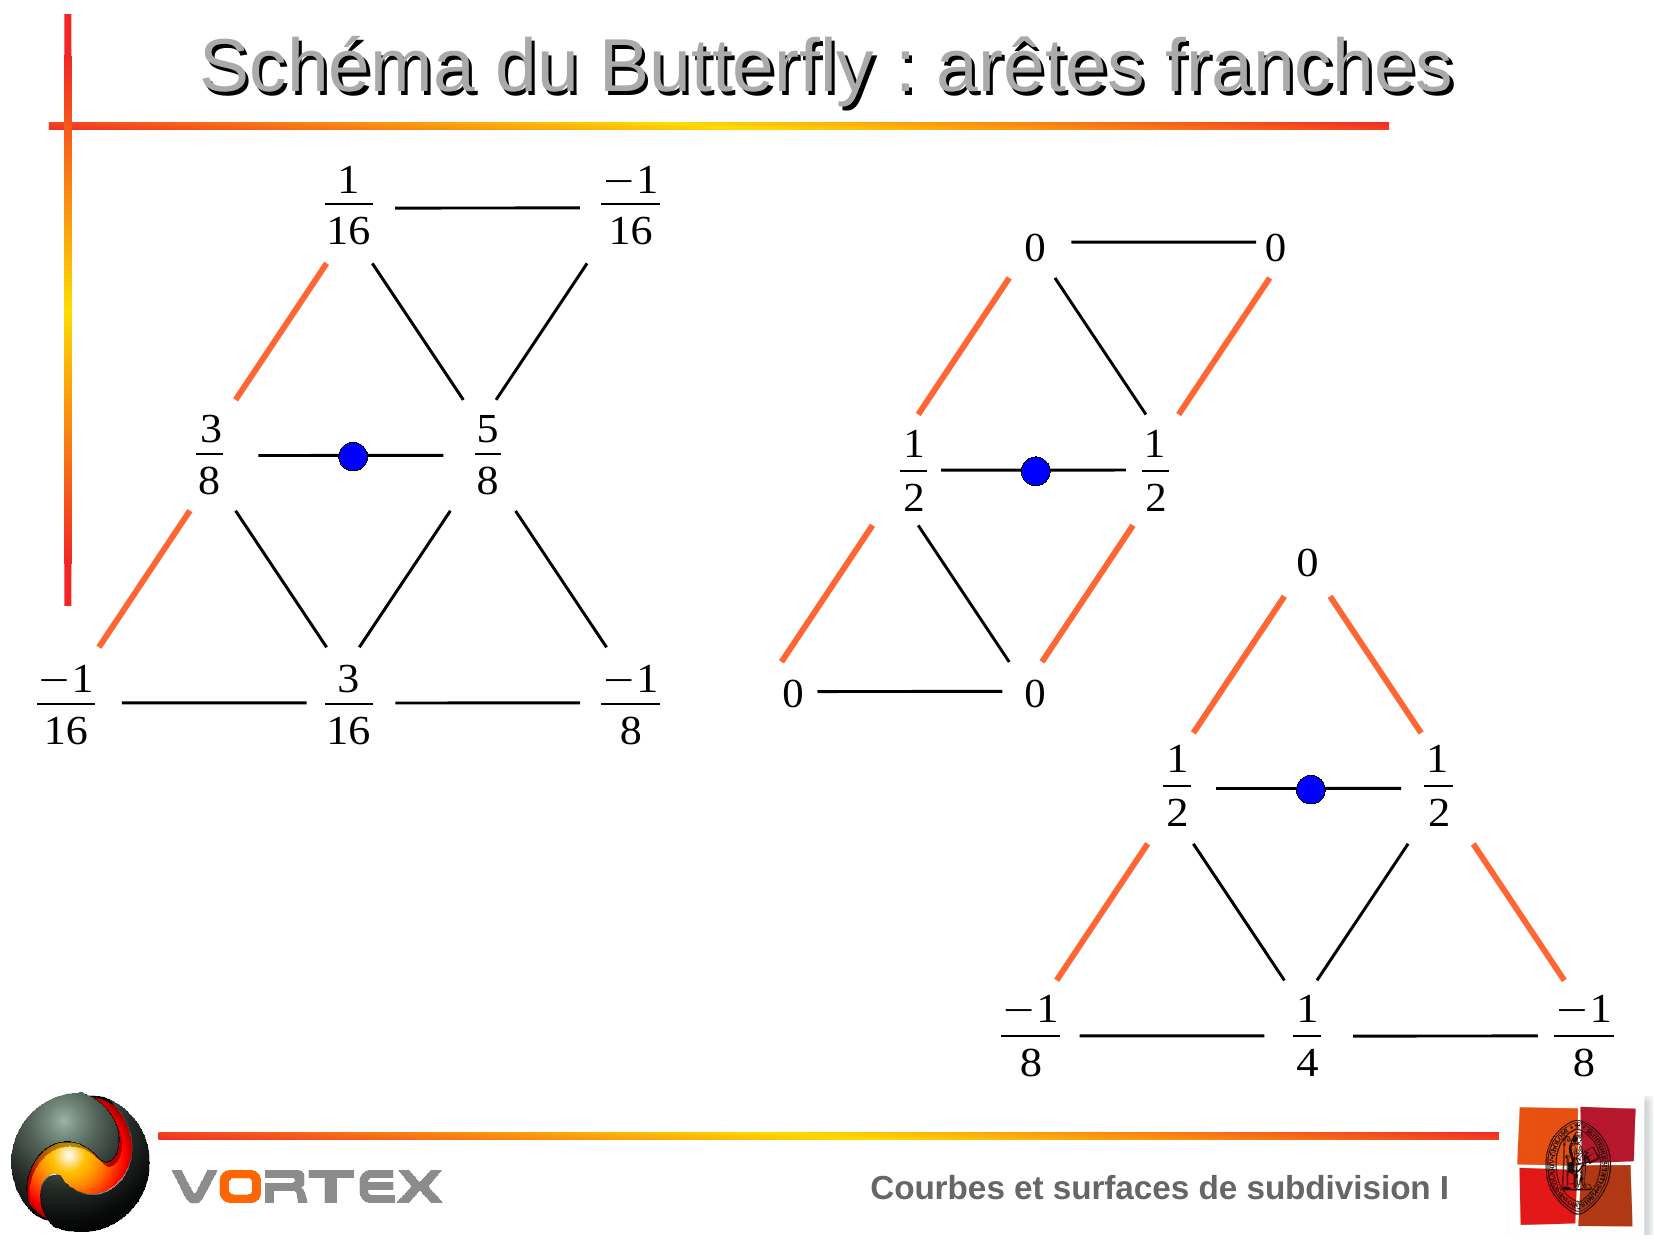

# Schéma du Butterfly : arêtes franches